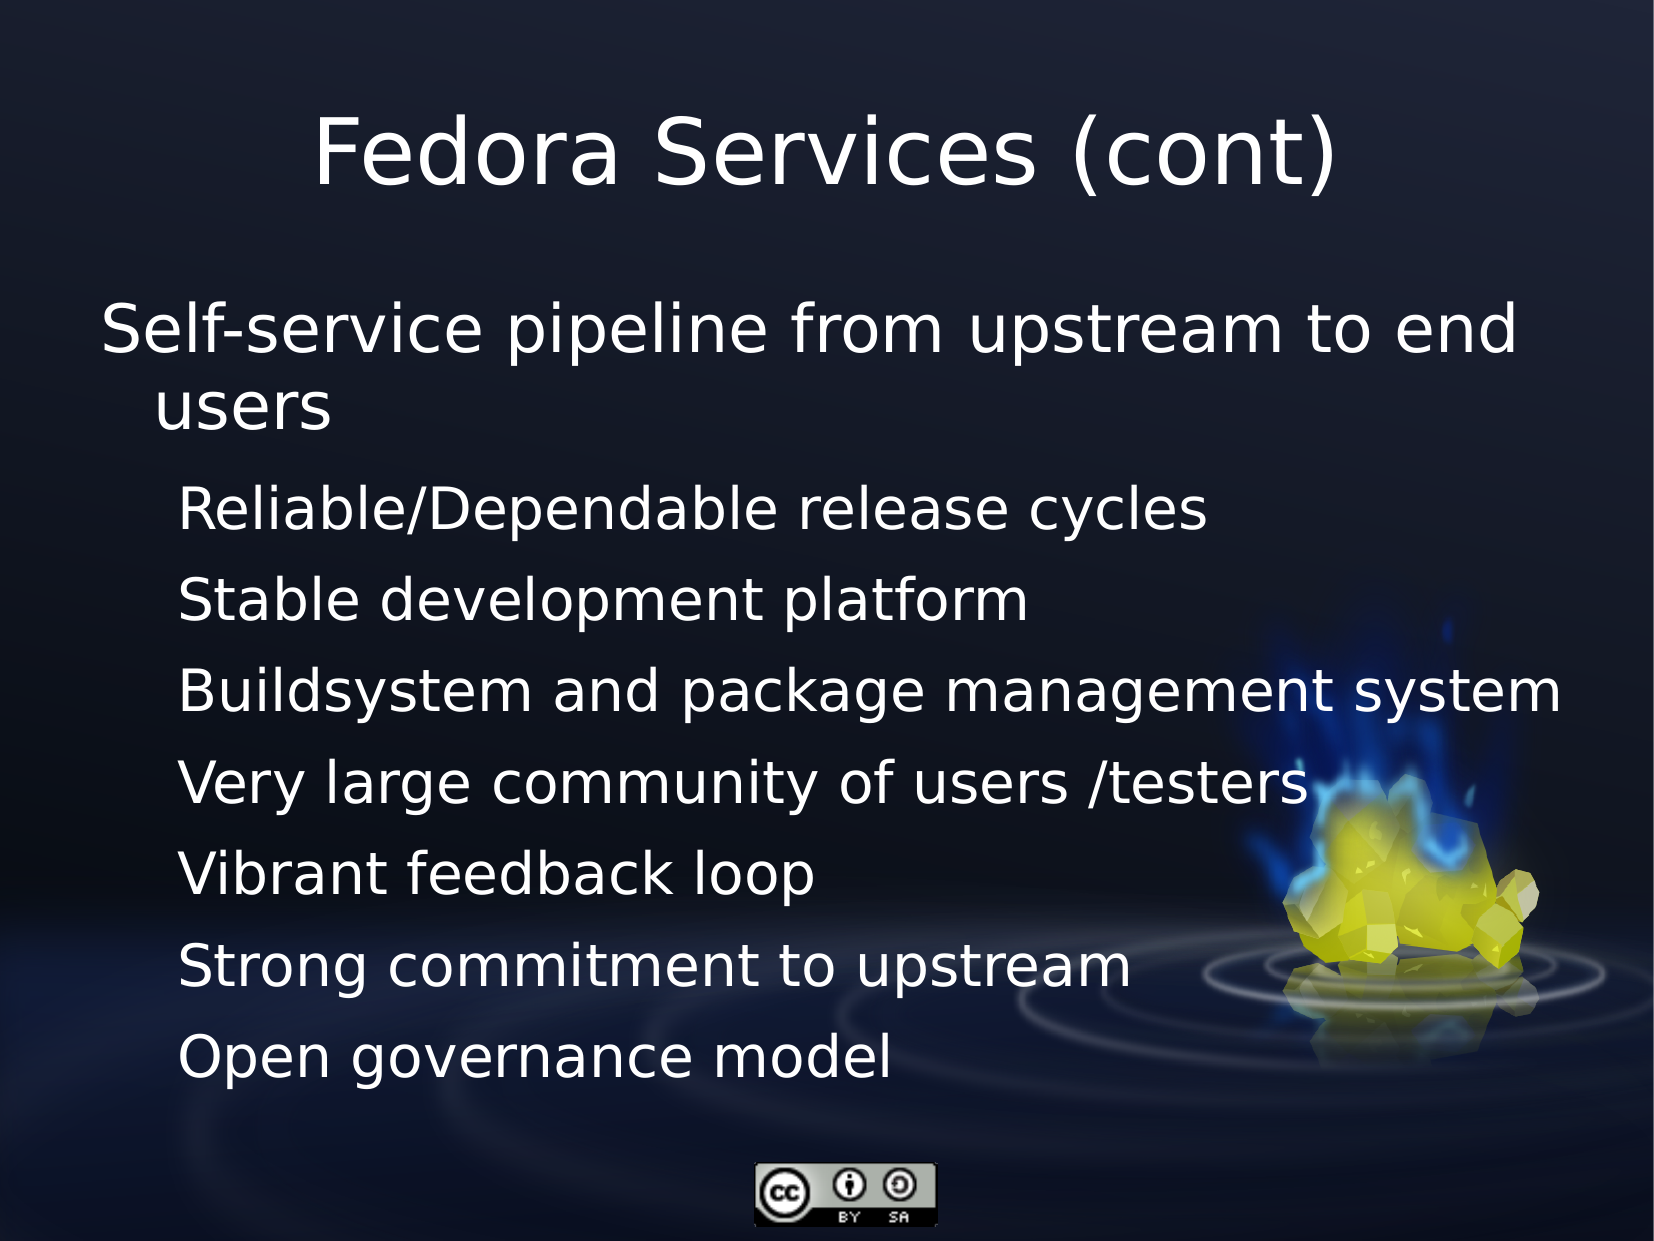

# Fedora Services (cont)
Self-service pipeline from upstream to end users
Reliable/Dependable release cycles
Stable development platform
Buildsystem and package management system
Very large community of users /testers
Vibrant feedback loop
Strong commitment to upstream
Open governance model